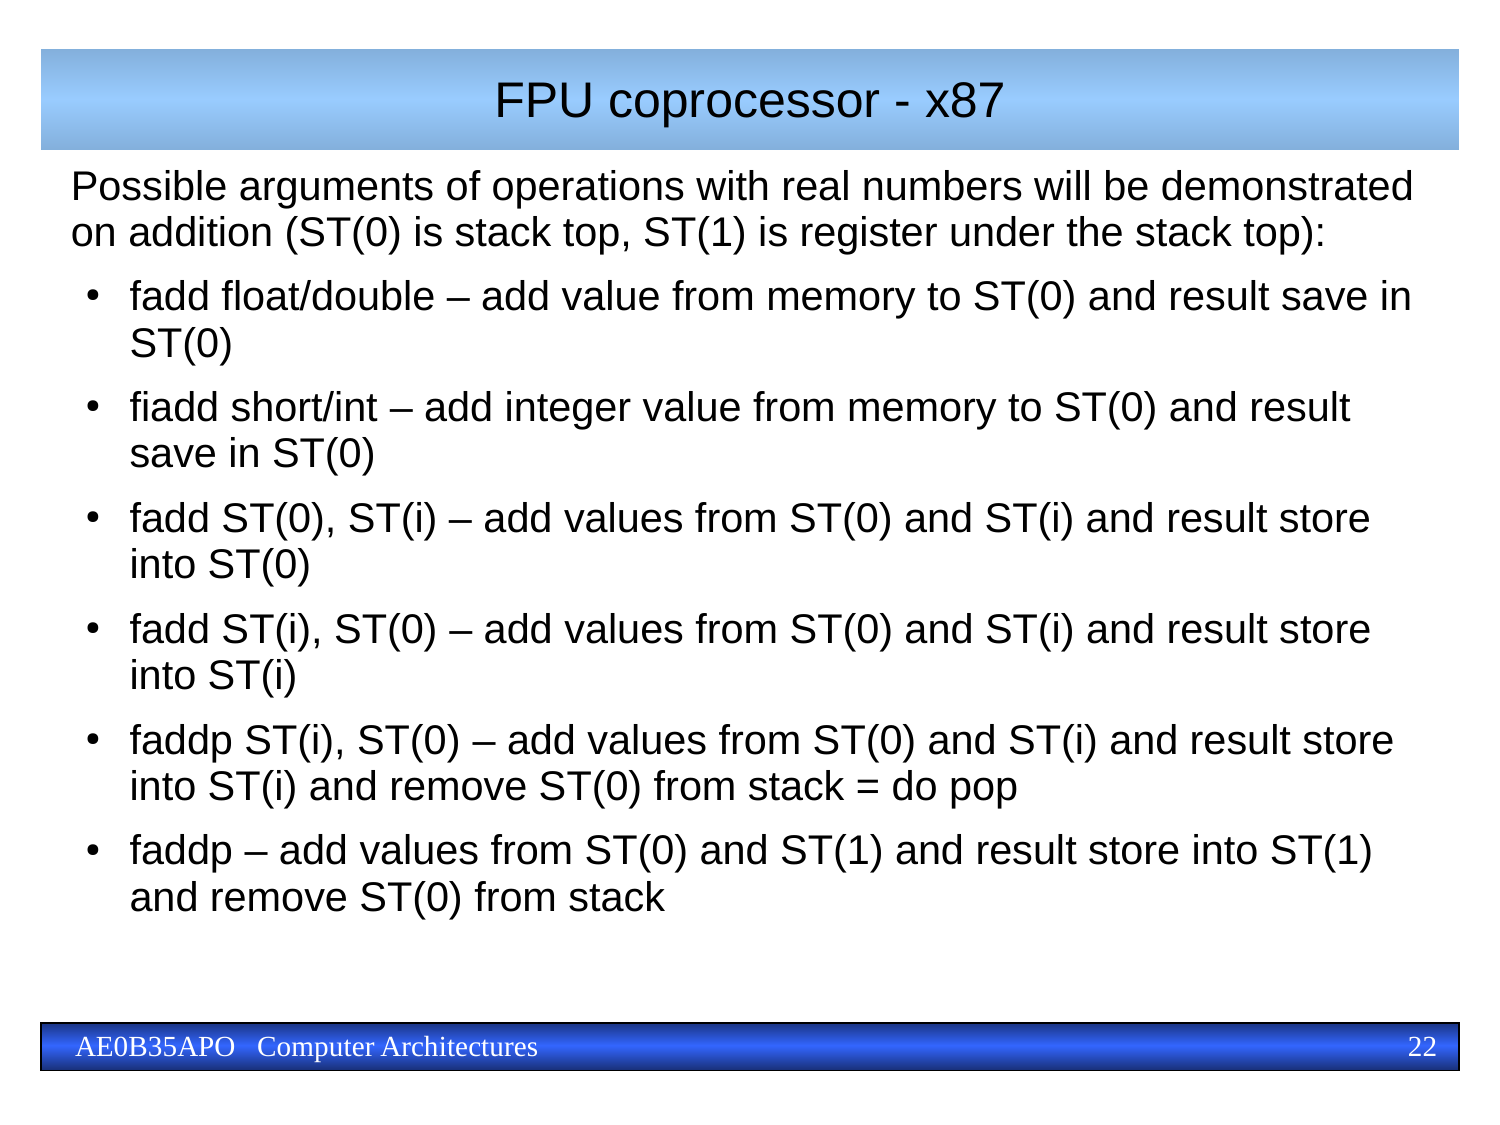

# FPU coprocessor - x87
Possible arguments of operations with real numbers will be demonstrated on addition (ST(0) is stack top, ST(1) is register under the stack top):
fadd float/double – add value from memory to ST(0) and result save in ST(0)
fiadd short/int – add integer value from memory to ST(0) and result save in ST(0)
fadd ST(0), ST(i) – add values from ST(0) and ST(i) and result store into ST(0)
fadd ST(i), ST(0) – add values from ST(0) and ST(i) and result store into ST(i)
faddp ST(i), ST(0) – add values from ST(0) and ST(i) and result store into ST(i) and remove ST(0) from stack = do pop
faddp – add values from ST(0) and ST(1) and result store into ST(1) and remove ST(0) from stack
AE0B35APO Computer Architectures
22